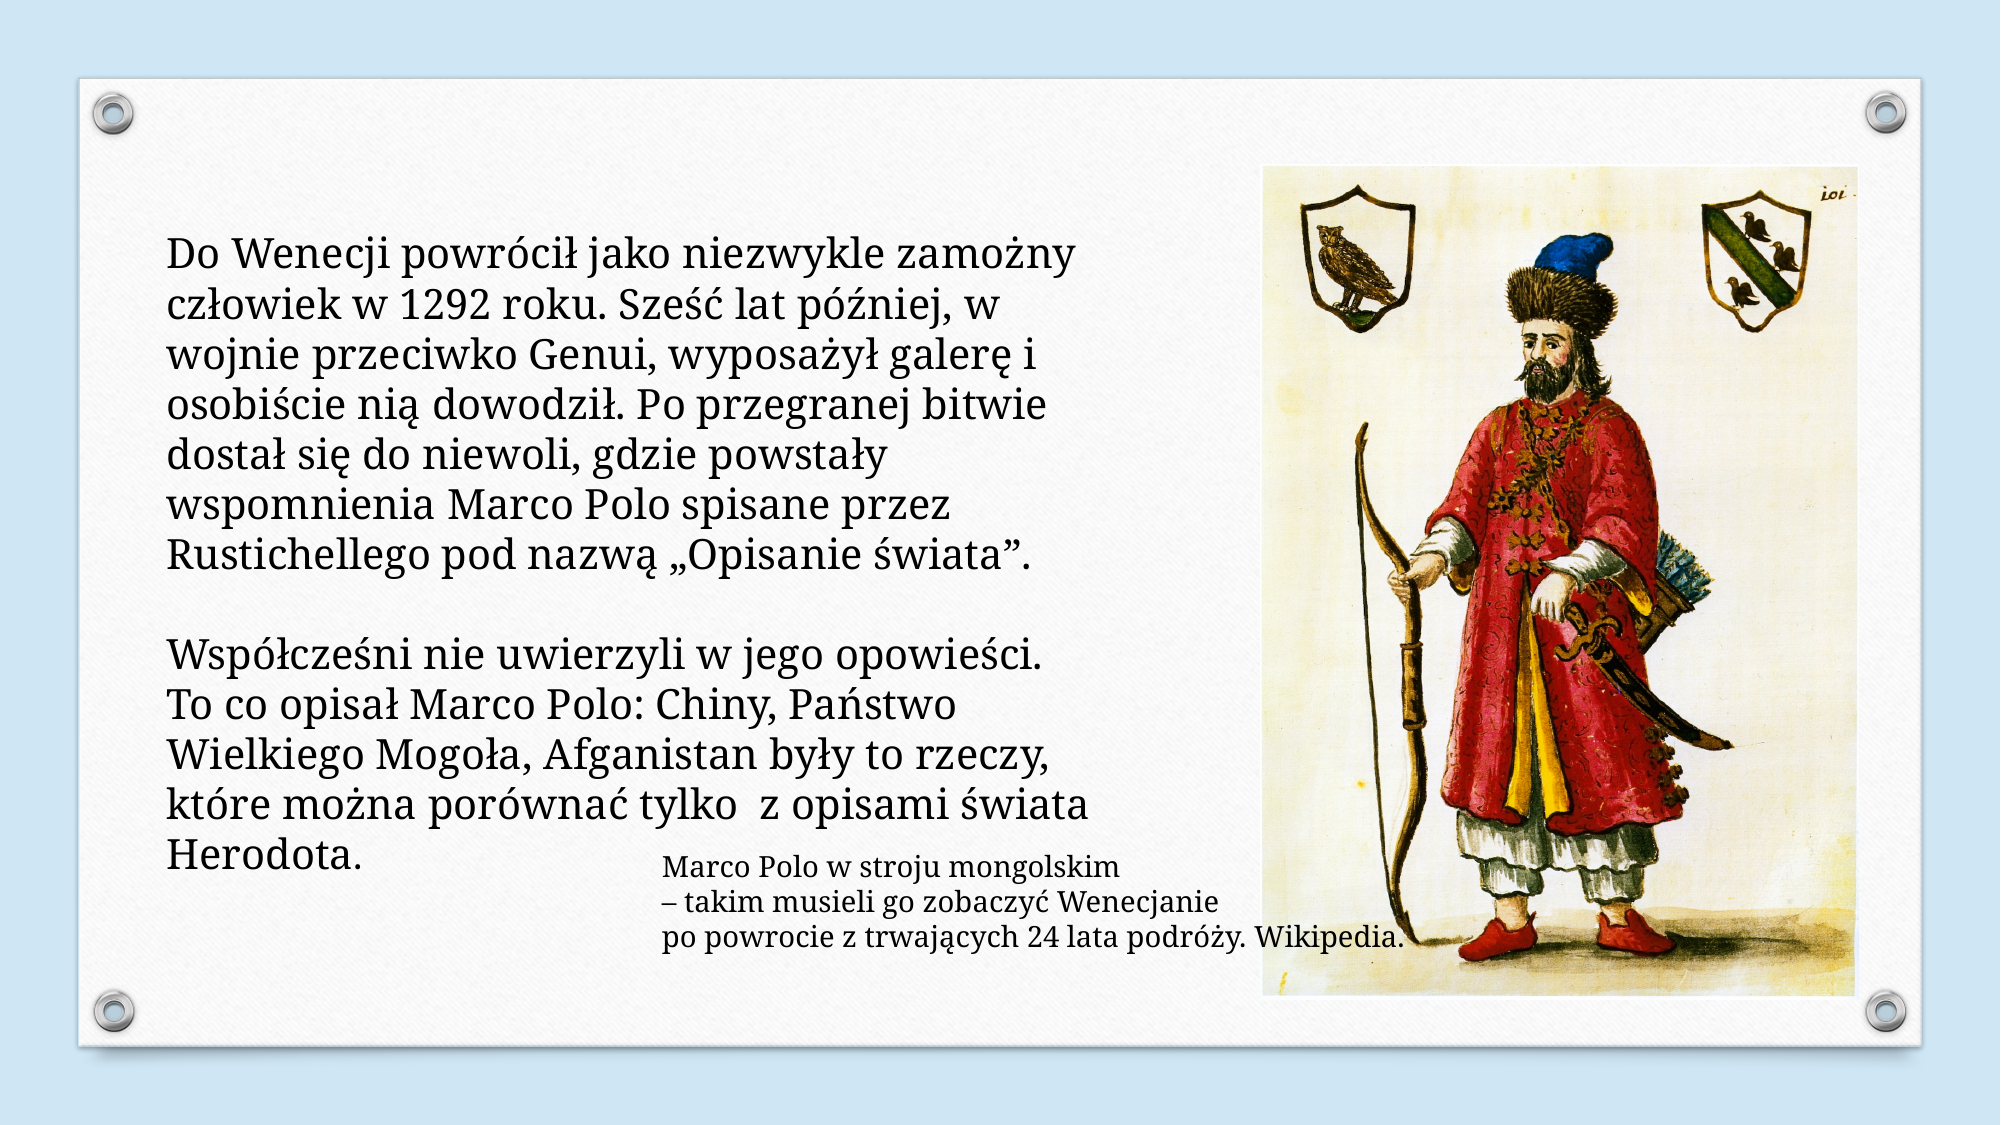

Do Wenecji powrócił jako niezwykle zamożny człowiek w 1292 roku. Sześć lat później, w wojnie przeciwko Genui, wyposażył galerę i osobiście nią dowodził. Po przegranej bitwie dostał się do niewoli, gdzie powstały wspomnienia Marco Polo spisane przez Rustichellego pod nazwą „Opisanie świata”.
Współcześni nie uwierzyli w jego opowieści. To co opisał Marco Polo: Chiny, Państwo Wielkiego Mogoła, Afganistan były to rzeczy, które można porównać tylko z opisami świata Herodota.
Marco Polo w stroju mongolskim
– takim musieli go zobaczyć Wenecjanie
po powrocie z trwających 24 lata podróży. Wikipedia.